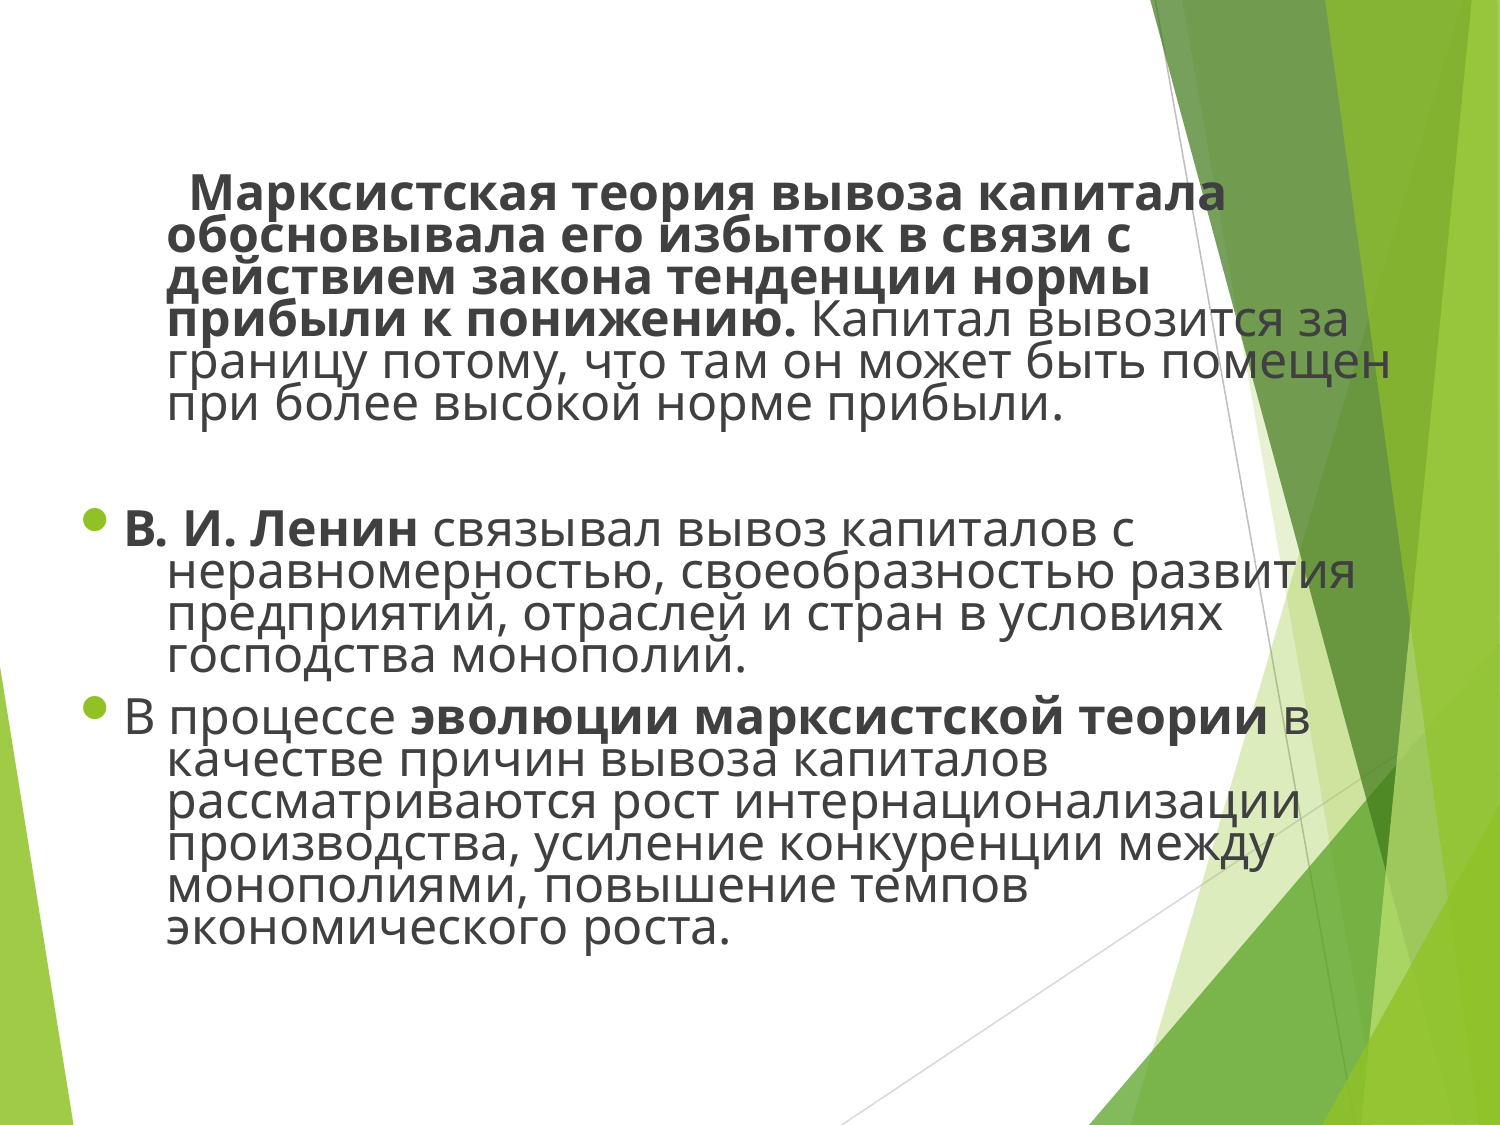

# Марксистская теория вывоза капитала обосновывала его избыток в связи с действием закона тенденции нормы прибыли к понижению. Капитал вывозится за границу потому, что там он может быть помещен при более высокой норме прибыли.
В. И. Ленин связывал вывоз капиталов с неравномерностью, своеобразностью развития предприятий, отраслей и стран в условиях господства монополий.
В процессе эволюции марксистской теории в качестве причин вывоза капиталов рассматриваются рост интернационализации производства, усиление конкуренции между монополиями, повышение темпов экономического роста.